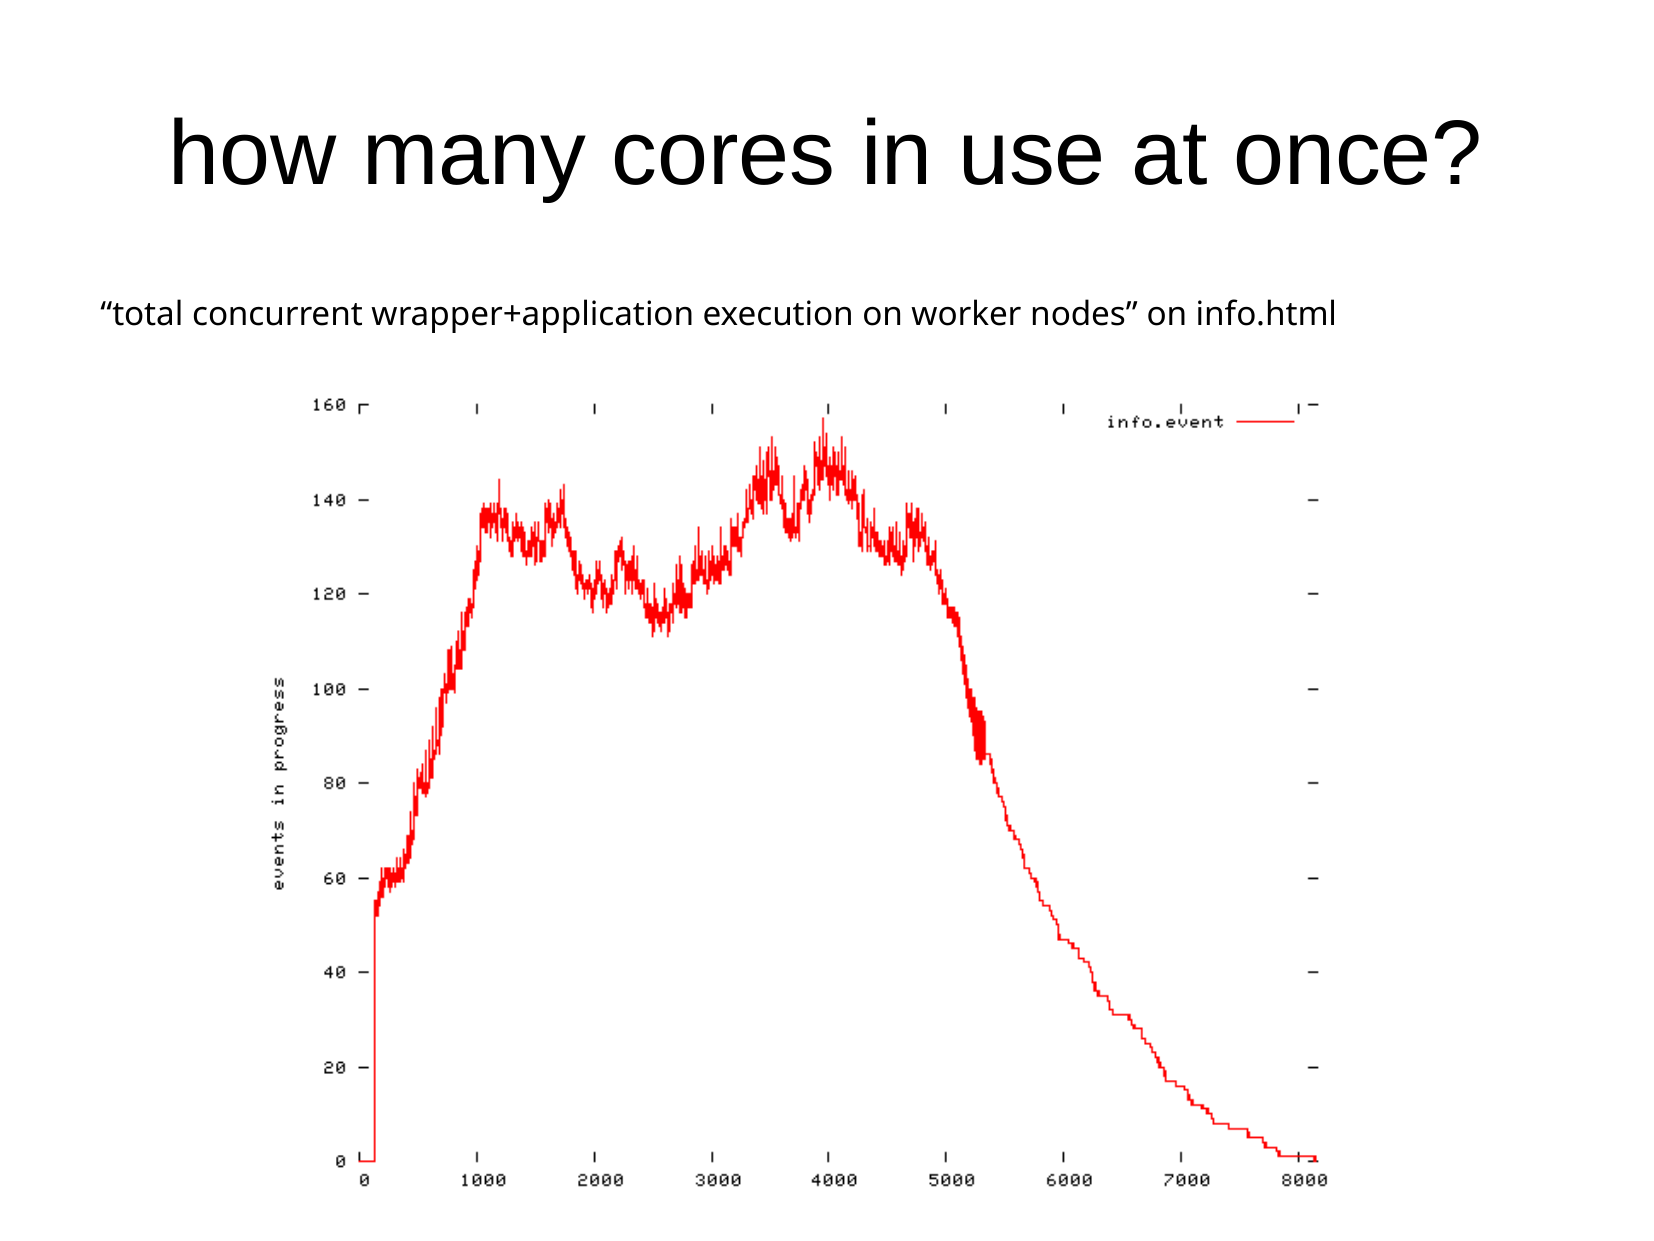

# how many cores in use at once?
“total concurrent wrapper+application execution on worker nodes” on info.html